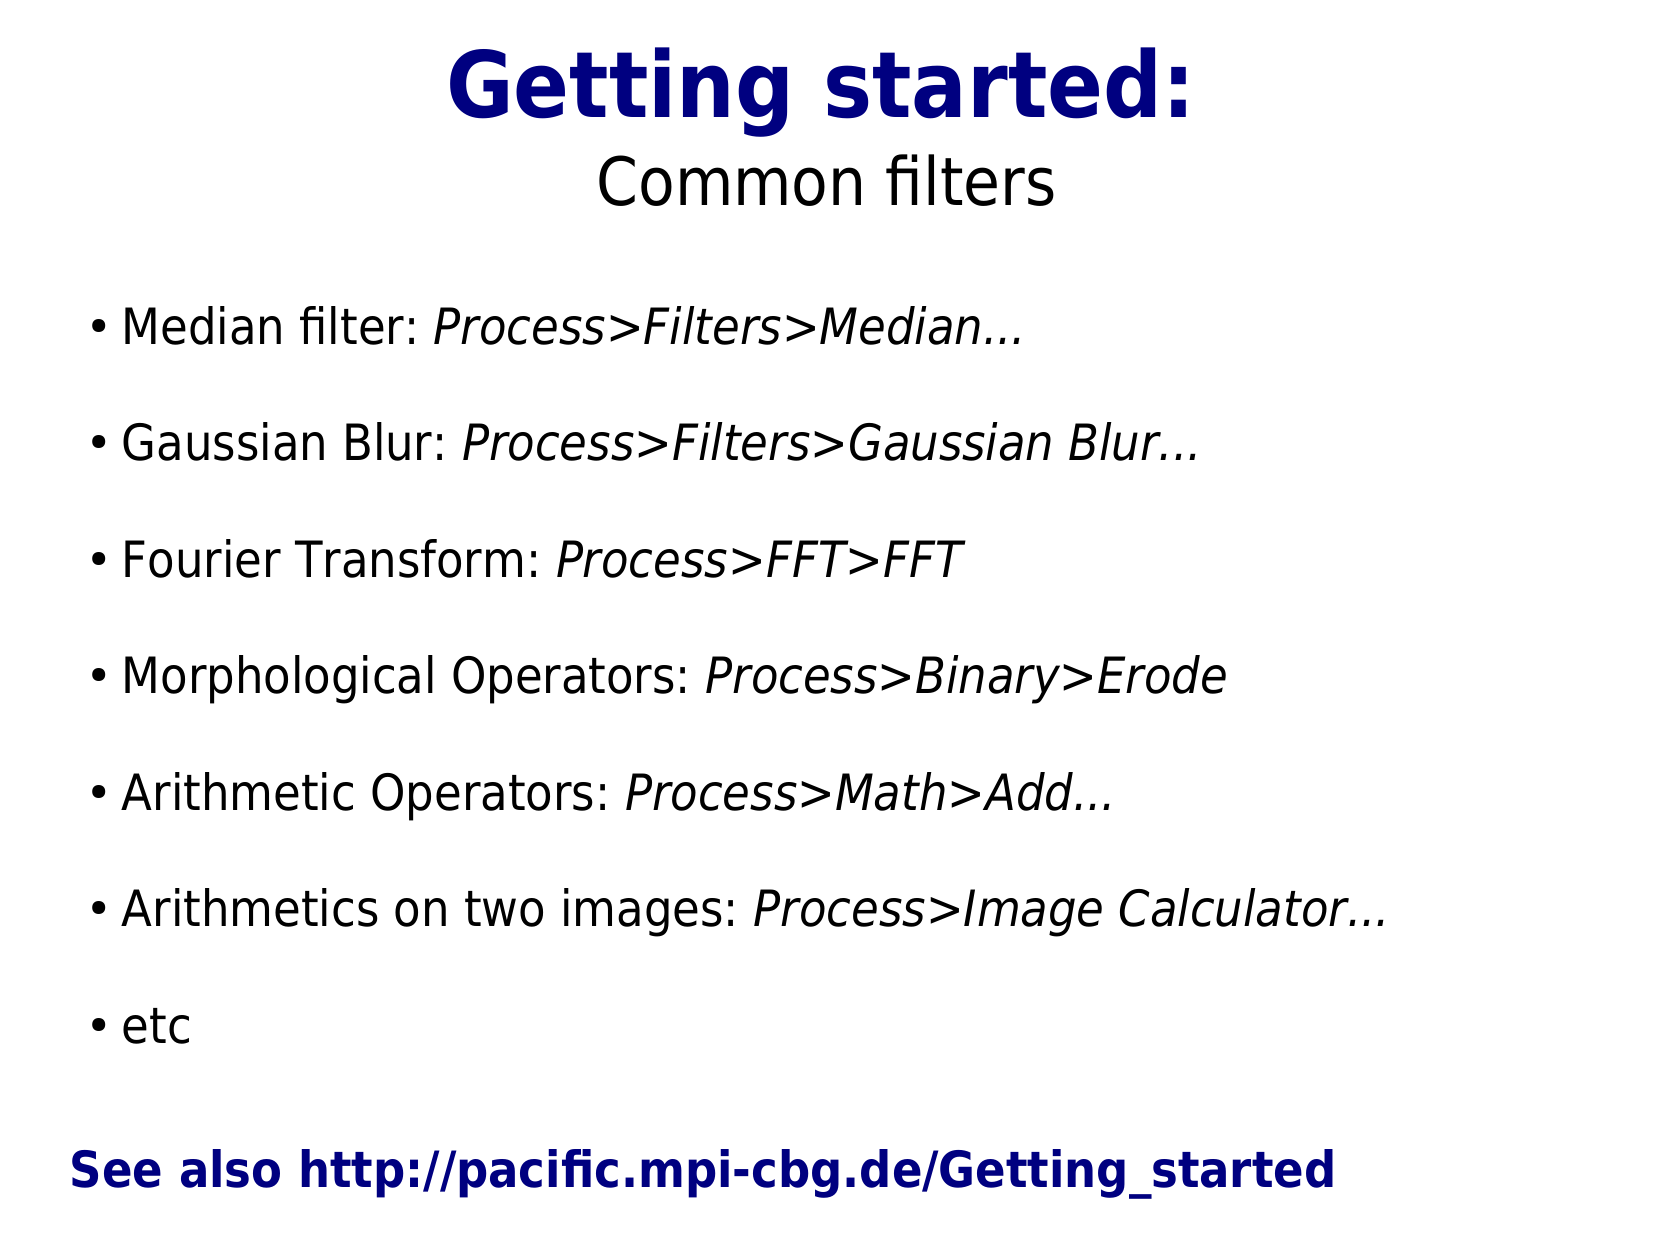

Getting started:
# Common filters
 Median filter: Process>Filters>Median...
 Gaussian Blur: Process>Filters>Gaussian Blur...
 Fourier Transform: Process>FFT>FFT
 Morphological Operators: Process>Binary>Erode
 Arithmetic Operators: Process>Math>Add...
 Arithmetics on two images: Process>Image Calculator...
 etc
See also http://pacific.mpi-cbg.de/Getting_started